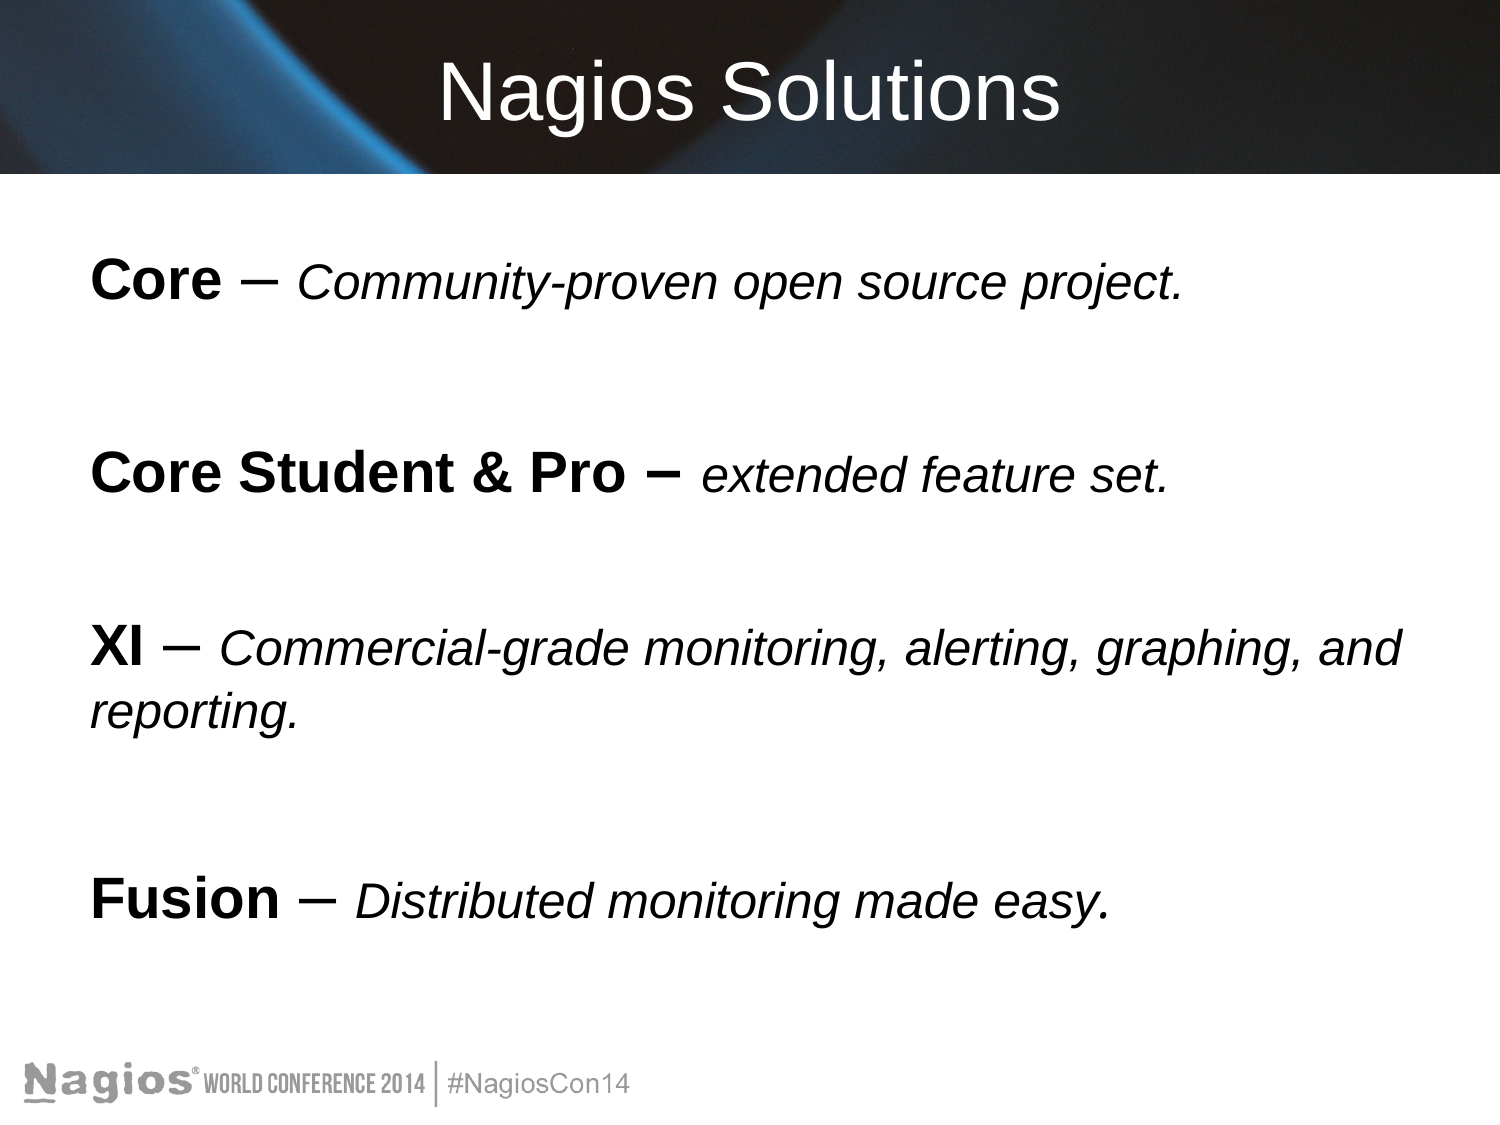

# Nagios Solutions
Core – Community-proven open source project.
Core Student & Pro – extended feature set.
XI – Commercial-grade monitoring, alerting, graphing, and reporting.
Fusion – Distributed monitoring made easy.